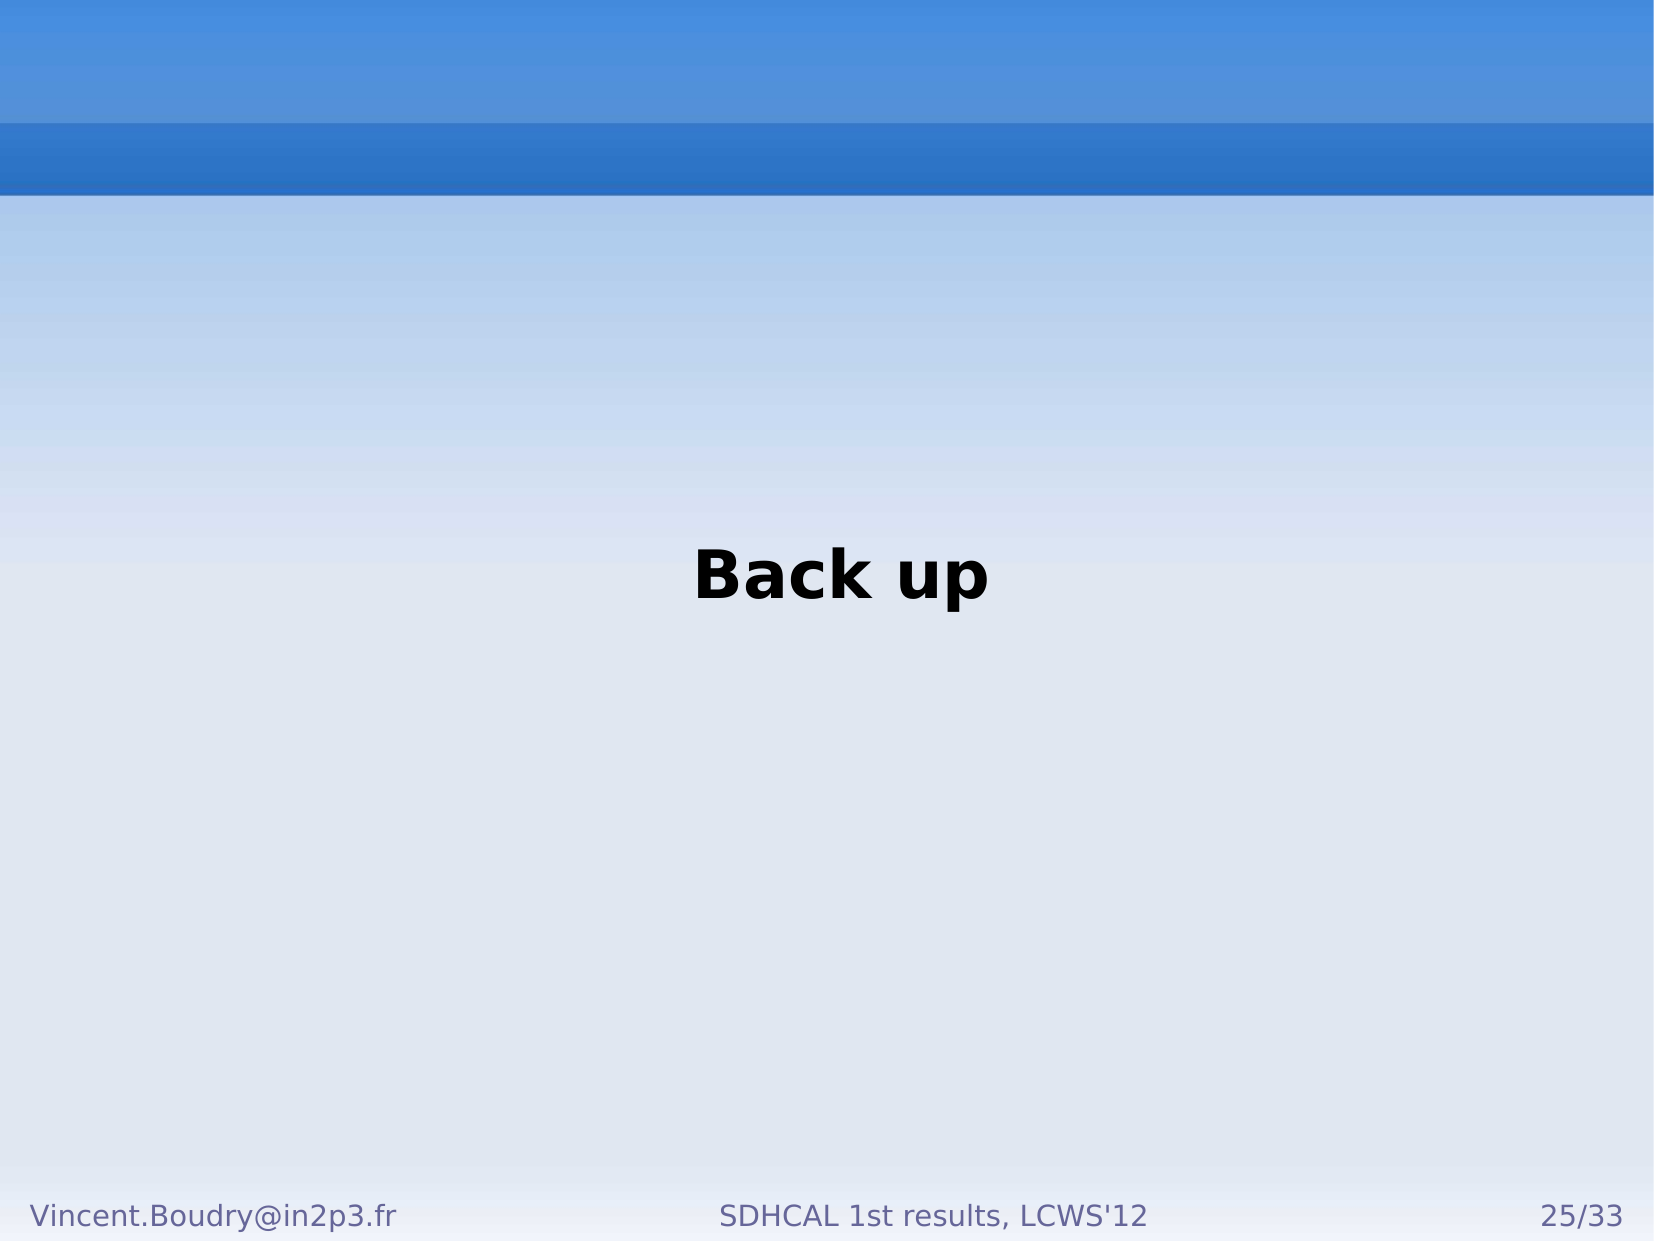

# Back up
Vincent.Boudry@in2p3.fr
SDHCAL 1st results, LCWS'12
25